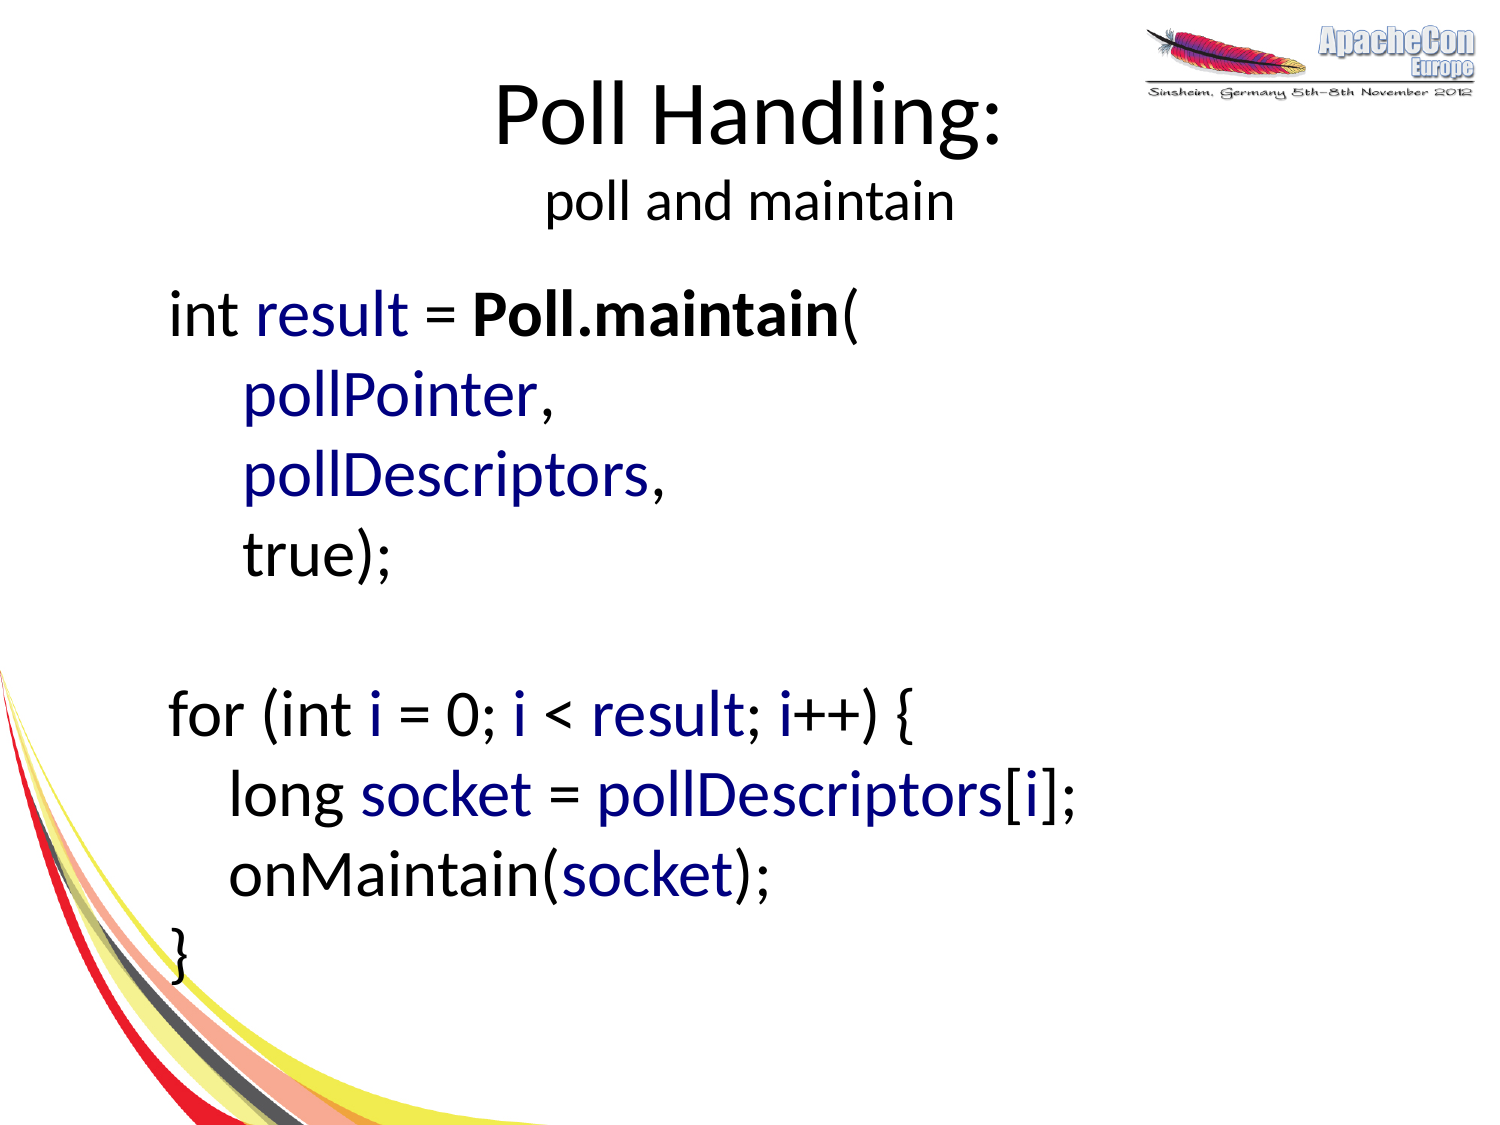

# Poll Handling: poll and maintain
int result = Poll.maintain(
	pollPointer,
	pollDescriptors,
	true);
for (int i = 0; i < result; i++) {
 long socket = pollDescriptors[i];
 onMaintain(socket);
}